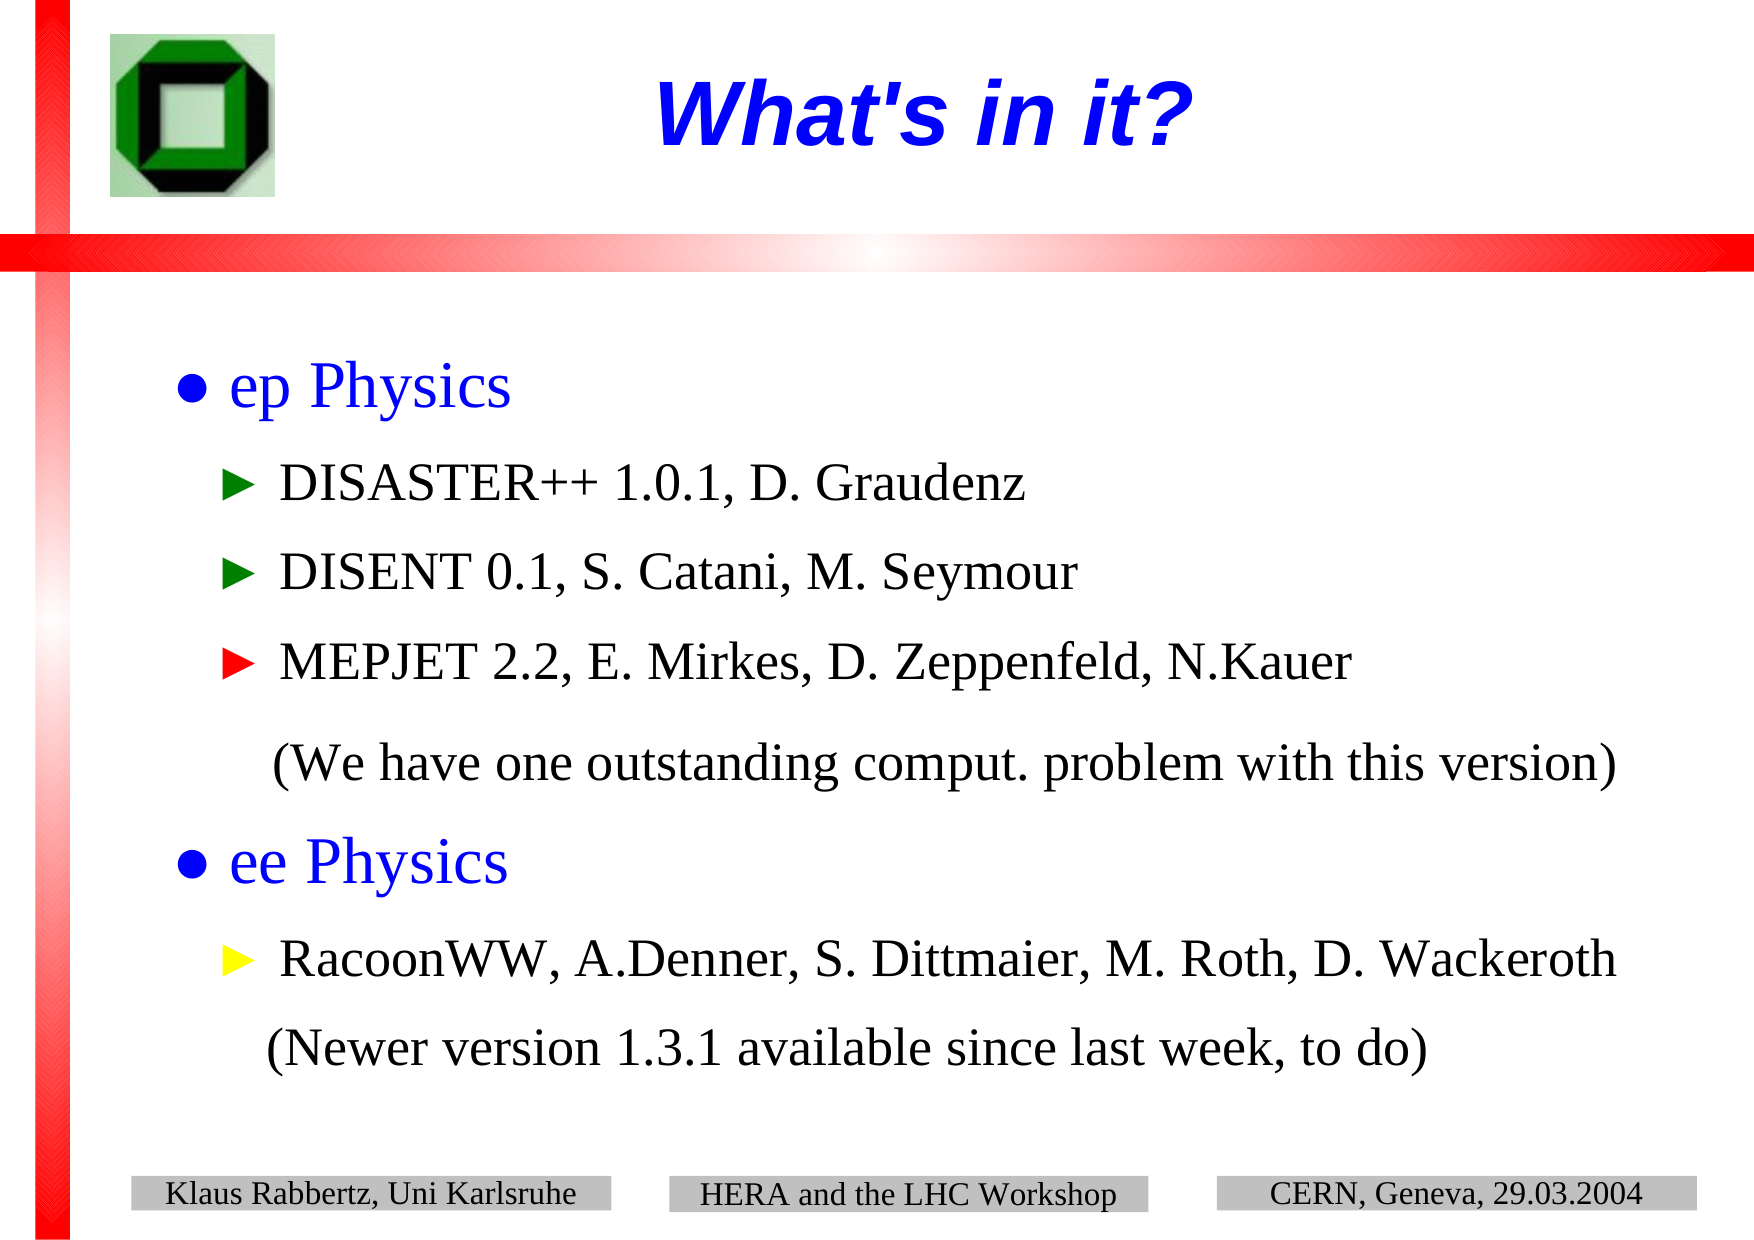

# What's in it?
● ep Physics
 ► DISASTER++ 1.0.1, D. Graudenz
 ► DISENT 0.1, S. Catani, M. Seymour
 ► MEPJET 2.2, E. Mirkes, D. Zeppenfeld, N.Kauer
 (We have one outstanding comput. problem with this version)
● ee Physics
 ► RacoonWW, A.Denner, S. Dittmaier, M. Roth, D. Wackeroth
 (Newer version 1.3.1 available since last week, to do)